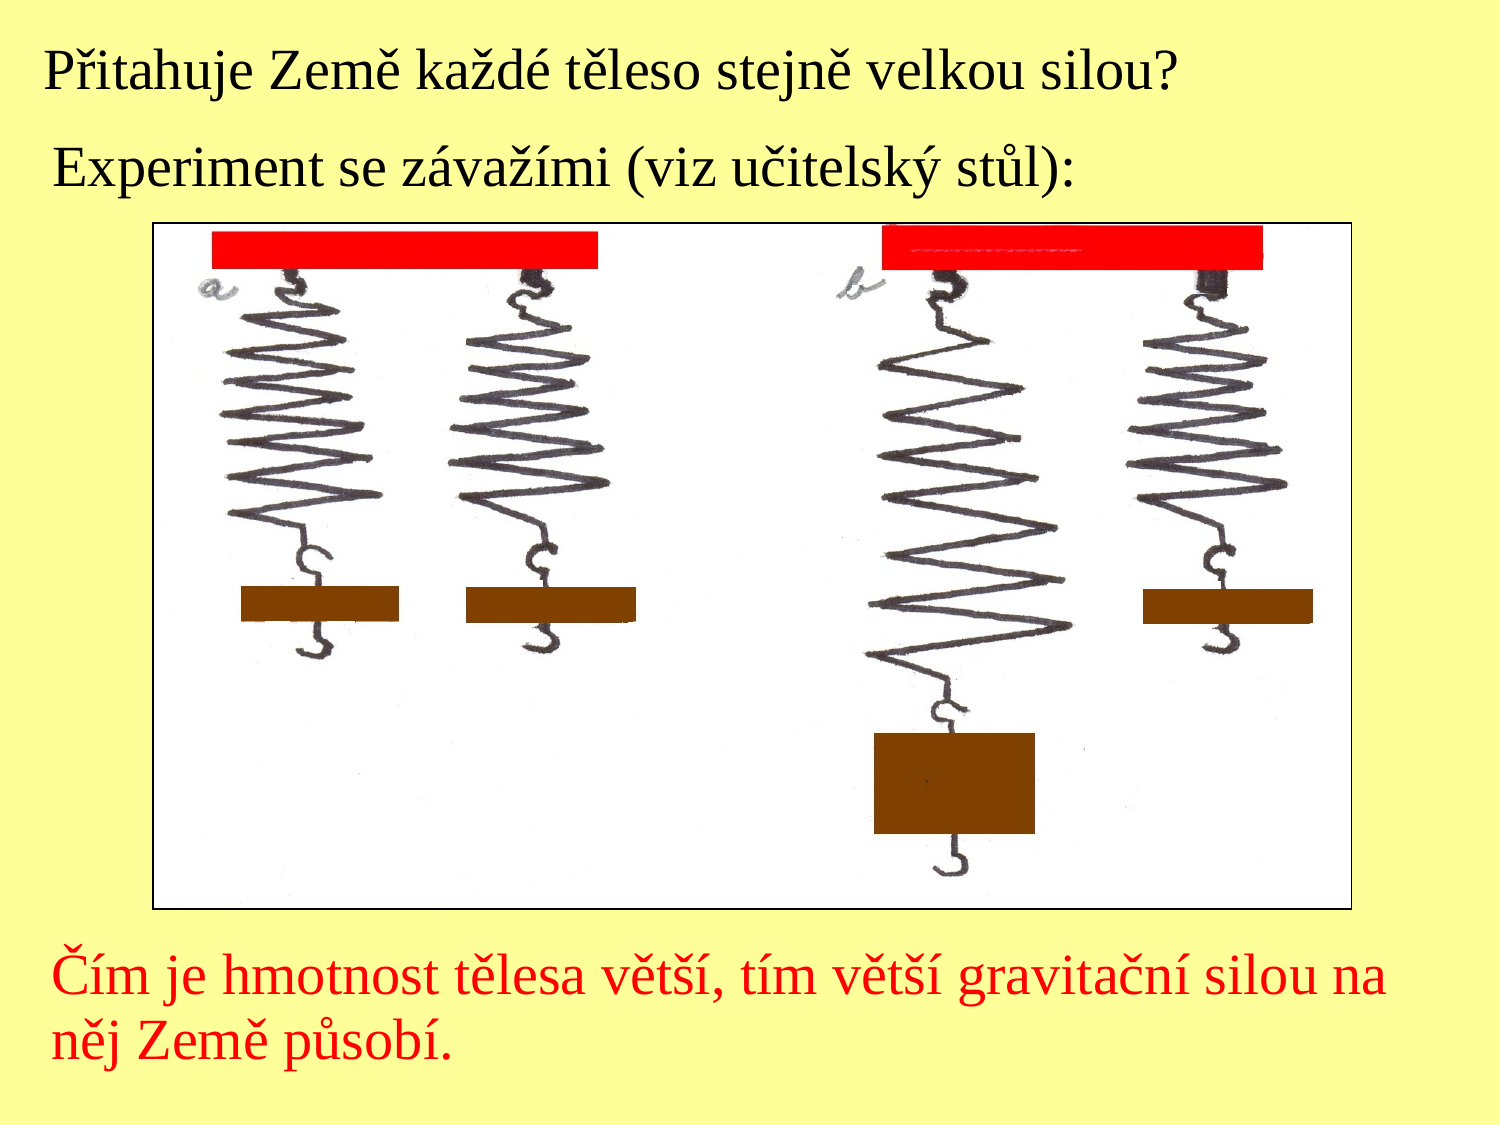

Přitahuje Země každé těleso stejně velkou silou?
Experiment se závažími (viz učitelský stůl):
Čím je hmotnost tělesa větší, tím větší gravitační silou na
něj Země působí.